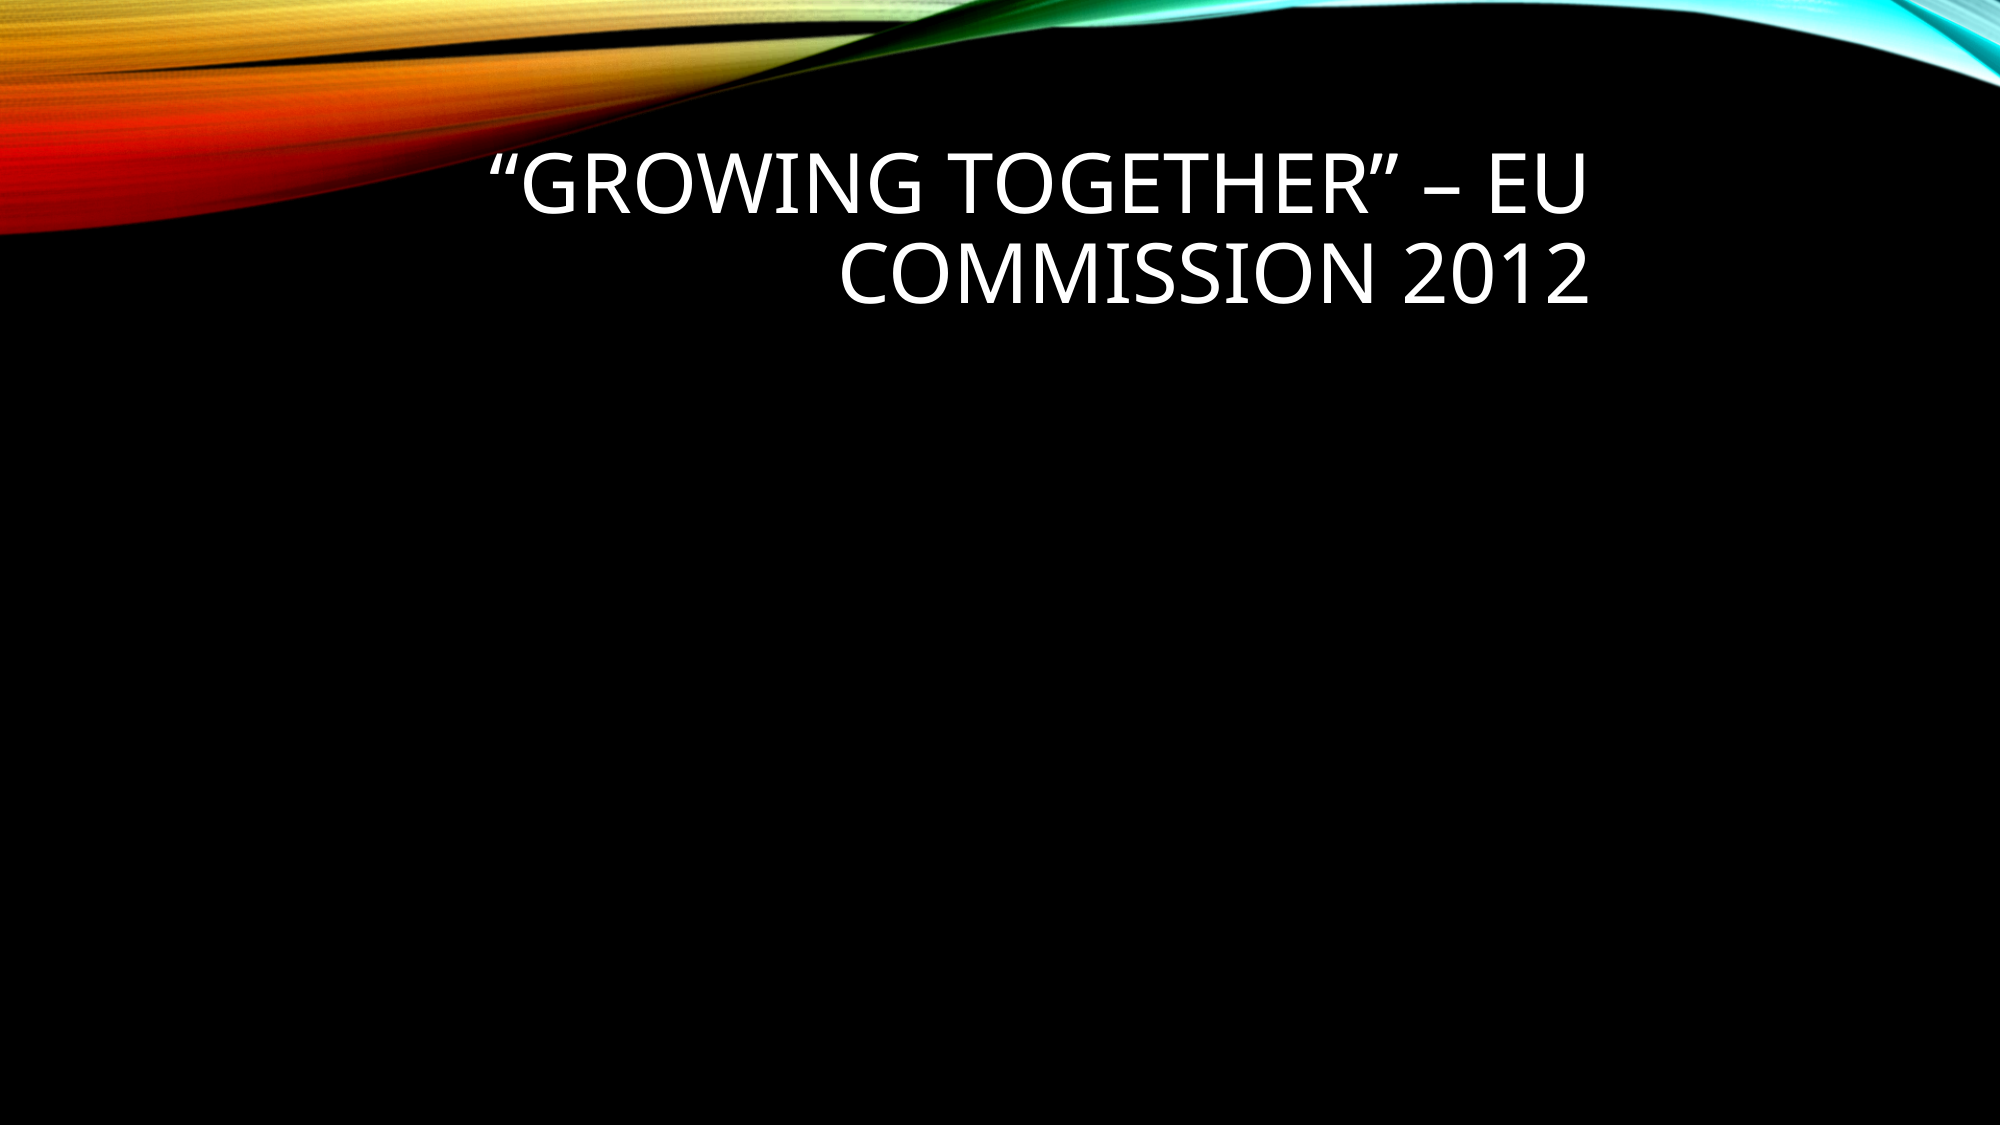

# “Growing together” – EU Commission 2012